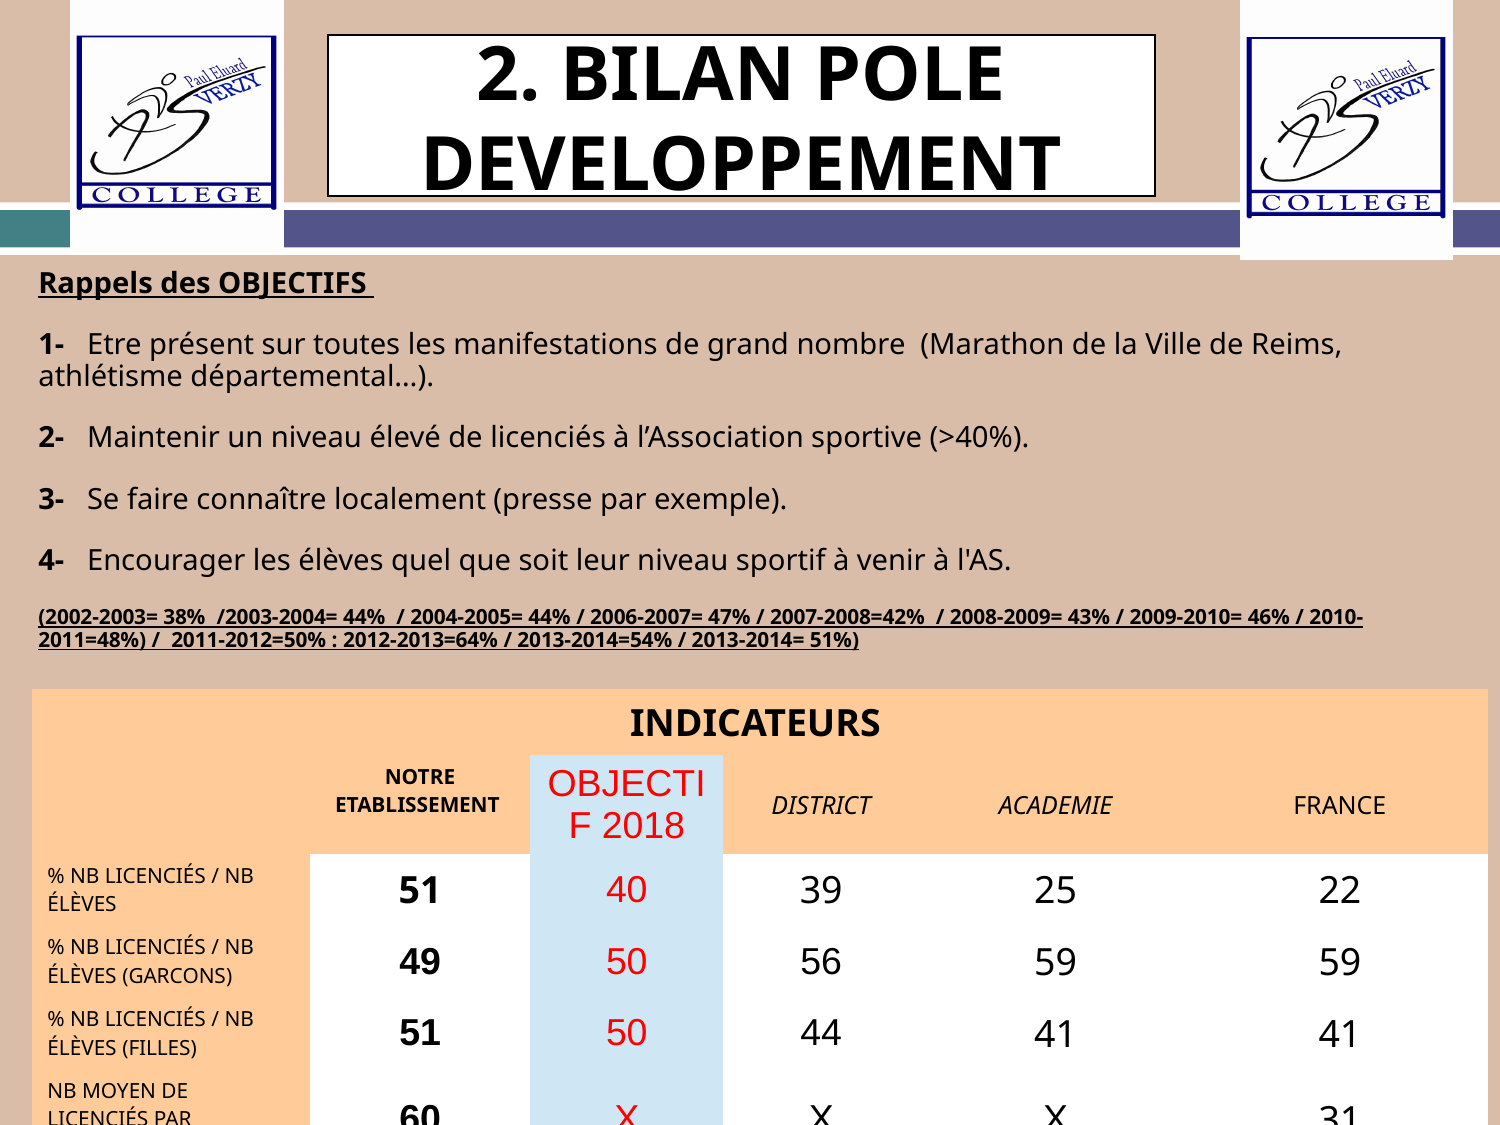

2. BILAN POLE DEVELOPPEMENT
Rappels des OBJECTIFS
1- Etre présent sur toutes les manifestations de grand nombre (Marathon de la Ville de Reims, athlétisme départemental…).
2- Maintenir un niveau élevé de licenciés à l’Association sportive (>40%).
3- Se faire connaître localement (presse par exemple).
4- Encourager les élèves quel que soit leur niveau sportif à venir à l'AS.
(2002-2003= 38% /2003-2004= 44% / 2004-2005= 44% / 2006-2007= 47% / 2007-2008=42% / 2008-2009= 43% / 2009-2010= 46% / 2010-2011=48%) / 2011-2012=50% : 2012-2013=64% / 2013-2014=54% / 2013-2014= 51%)
| INDICATEURS | | | | | |
| --- | --- | --- | --- | --- | --- |
| | NOTRE ETABLISSEMENT | OBJECTIF 2018 | DISTRICT | ACADEMIE | FRANCE |
| % NB LICENCIÉS / NB ÉLÈVES | 51 | 40 | 39 | 25 | 22 |
| % NB LICENCIÉS / NB ÉLÈVES (GARCONS) | 49 | 50 | 56 | 59 | 59 |
| % NB LICENCIÉS / NB ÉLÈVES (FILLES) | 51 | 50 | 44 | 41 | 41 |
| NB MOYEN DE LICENCIÉS PAR ANIMATEUR\* | 60 | X | X | X | 31 |